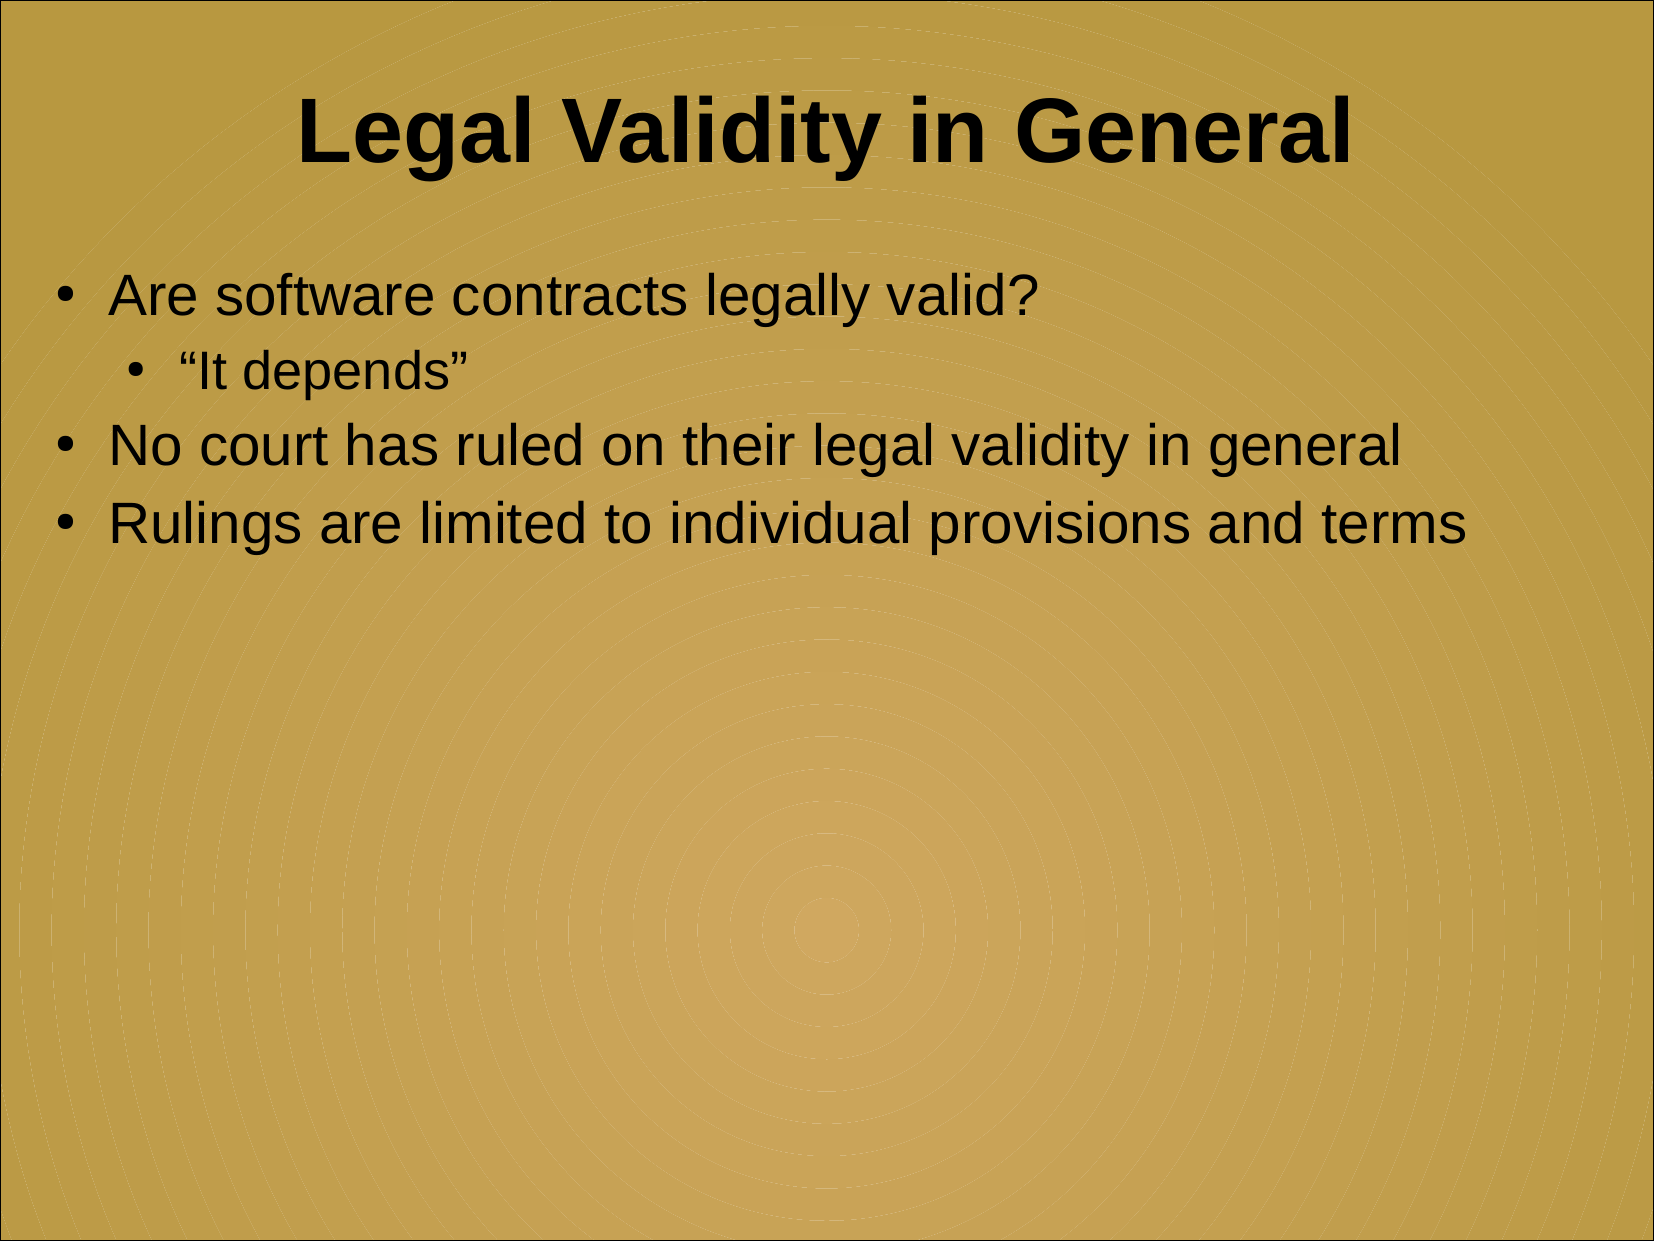

# Legal Validity in General
Are software contracts legally valid?
“It depends”
No court has ruled on their legal validity in general
Rulings are limited to individual provisions and terms